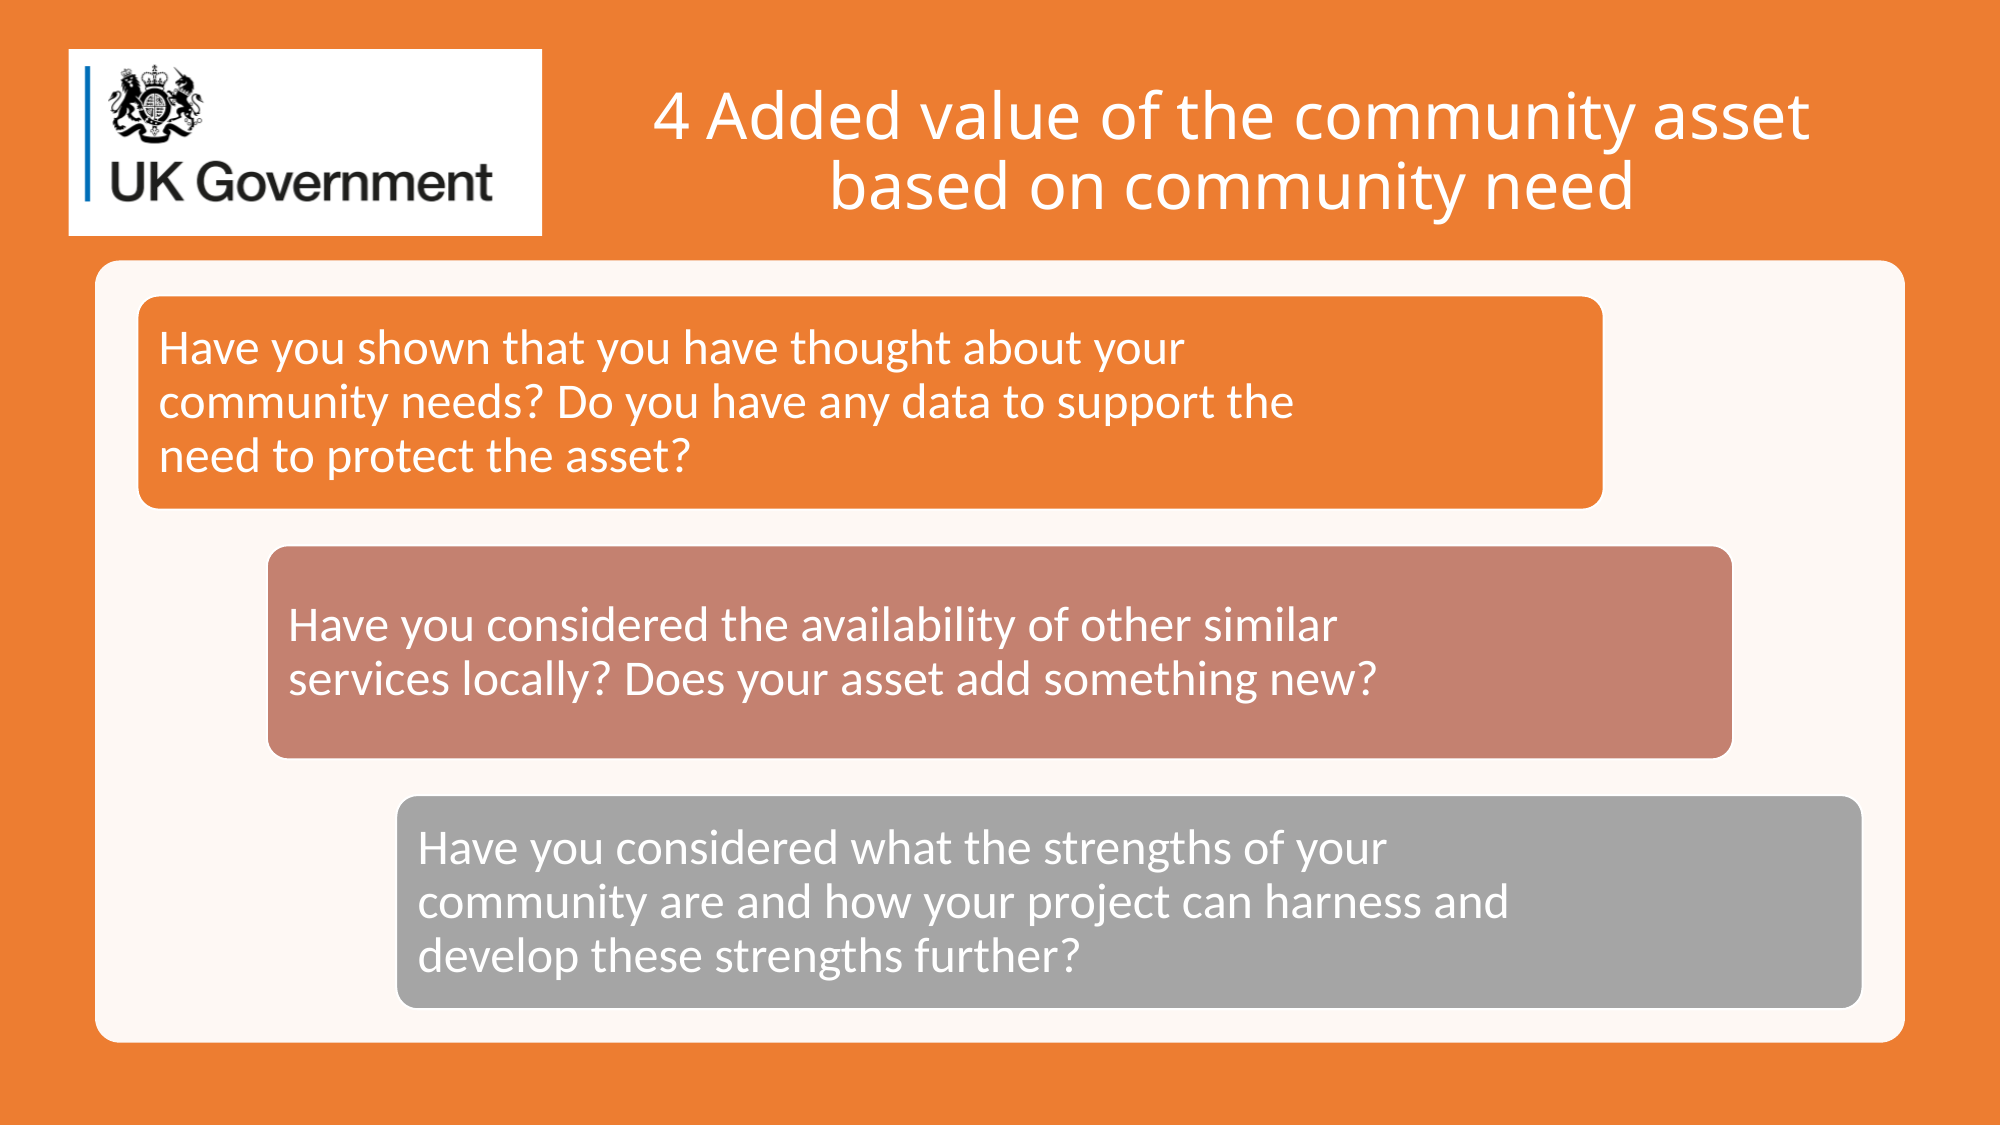

# 4 Added value of the community asset based on community need
Have you shown that you have thought about your community needs? Do you have any data to support the need to protect the asset?
Have you considered the availability of other similar services locally? Does your asset add something new?
Have you considered what the strengths of your community are and how your project can harness and develop these strengths further?